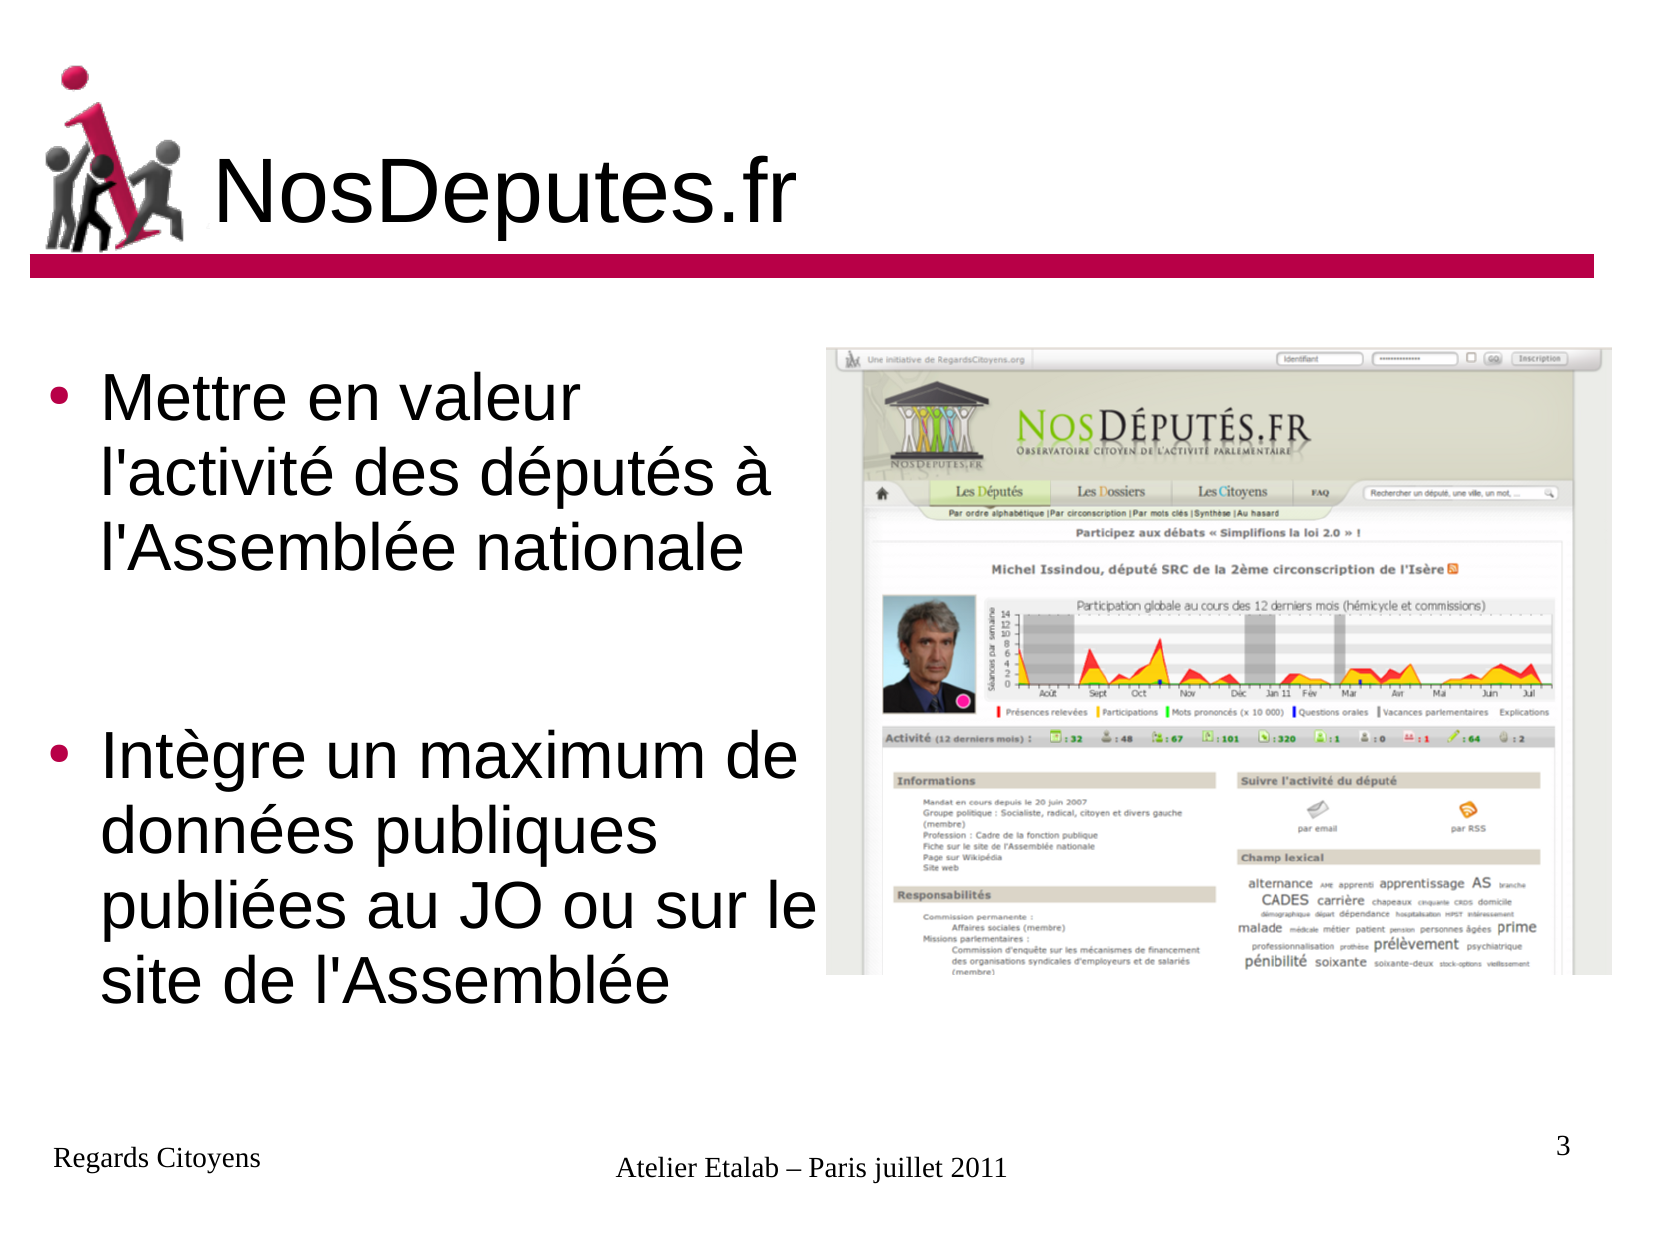

# NosDeputes.fr
Mettre en valeur l'activité des députés à l'Assemblée nationale
Intègre un maximum de données publiques publiées au JO ou sur le site de l'Assemblée
3
Benjamin Ooghe-Tabanou - Open Knowledge Conference Berlin 2011